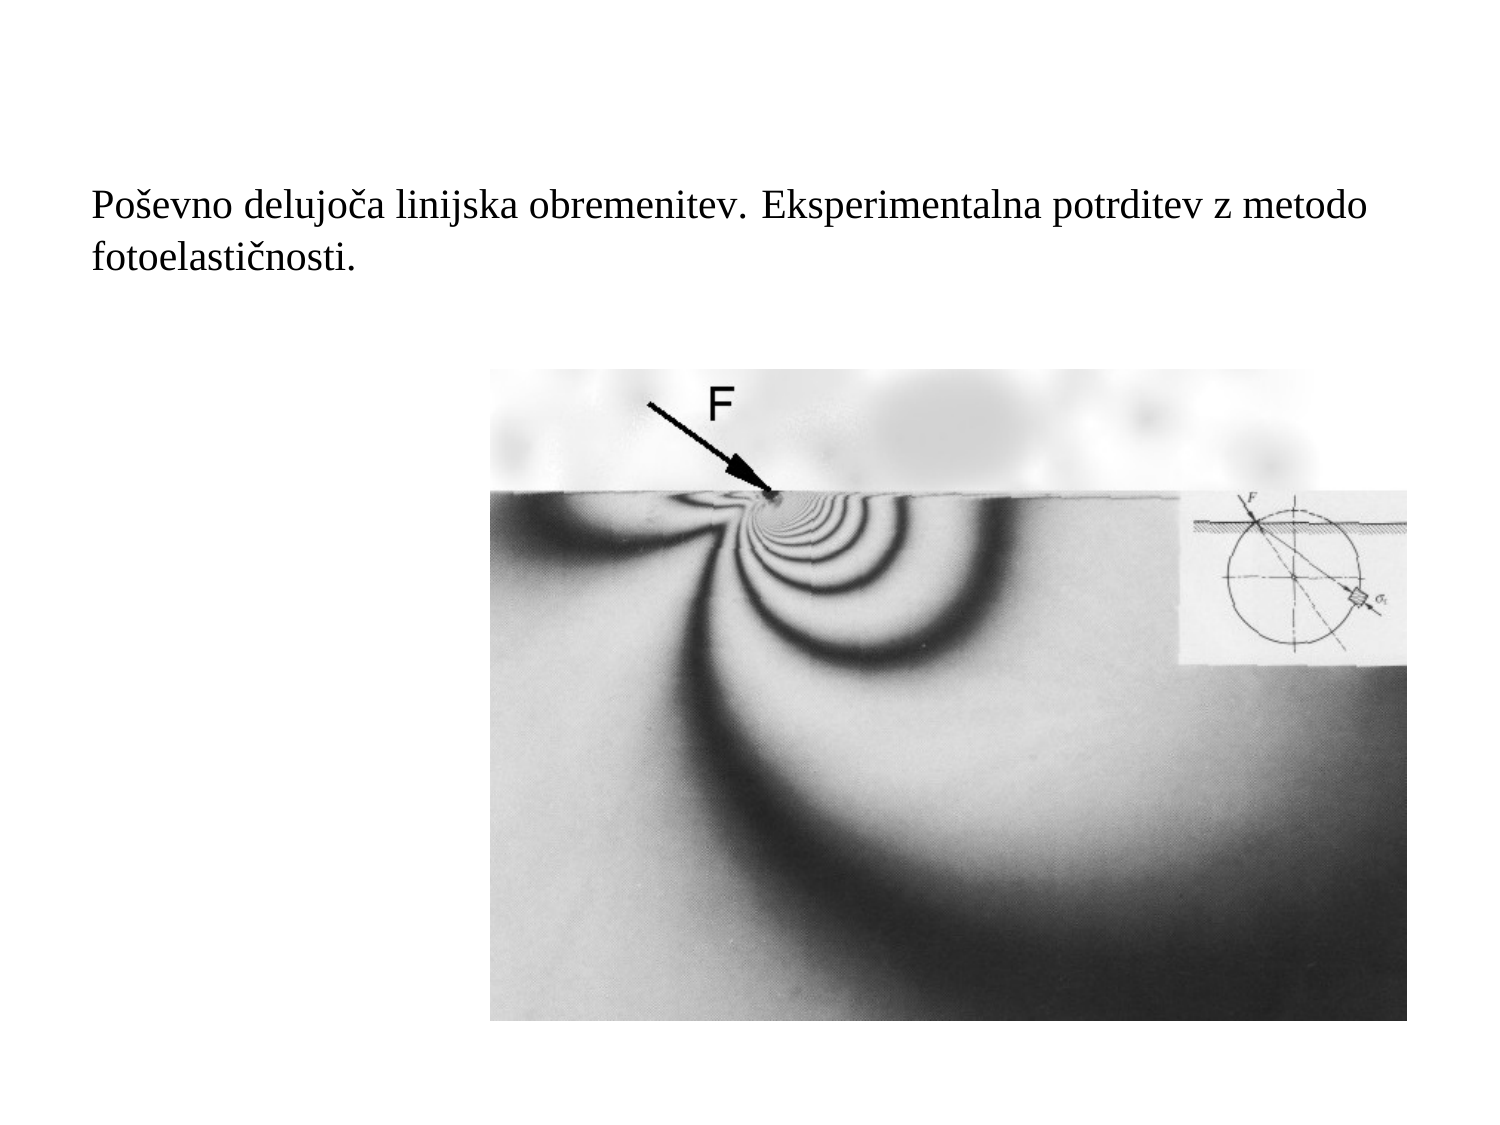

Poševno delujoča linijska obremenitev. Eksperimentalna potrditev z metodo fotoelastičnosti.